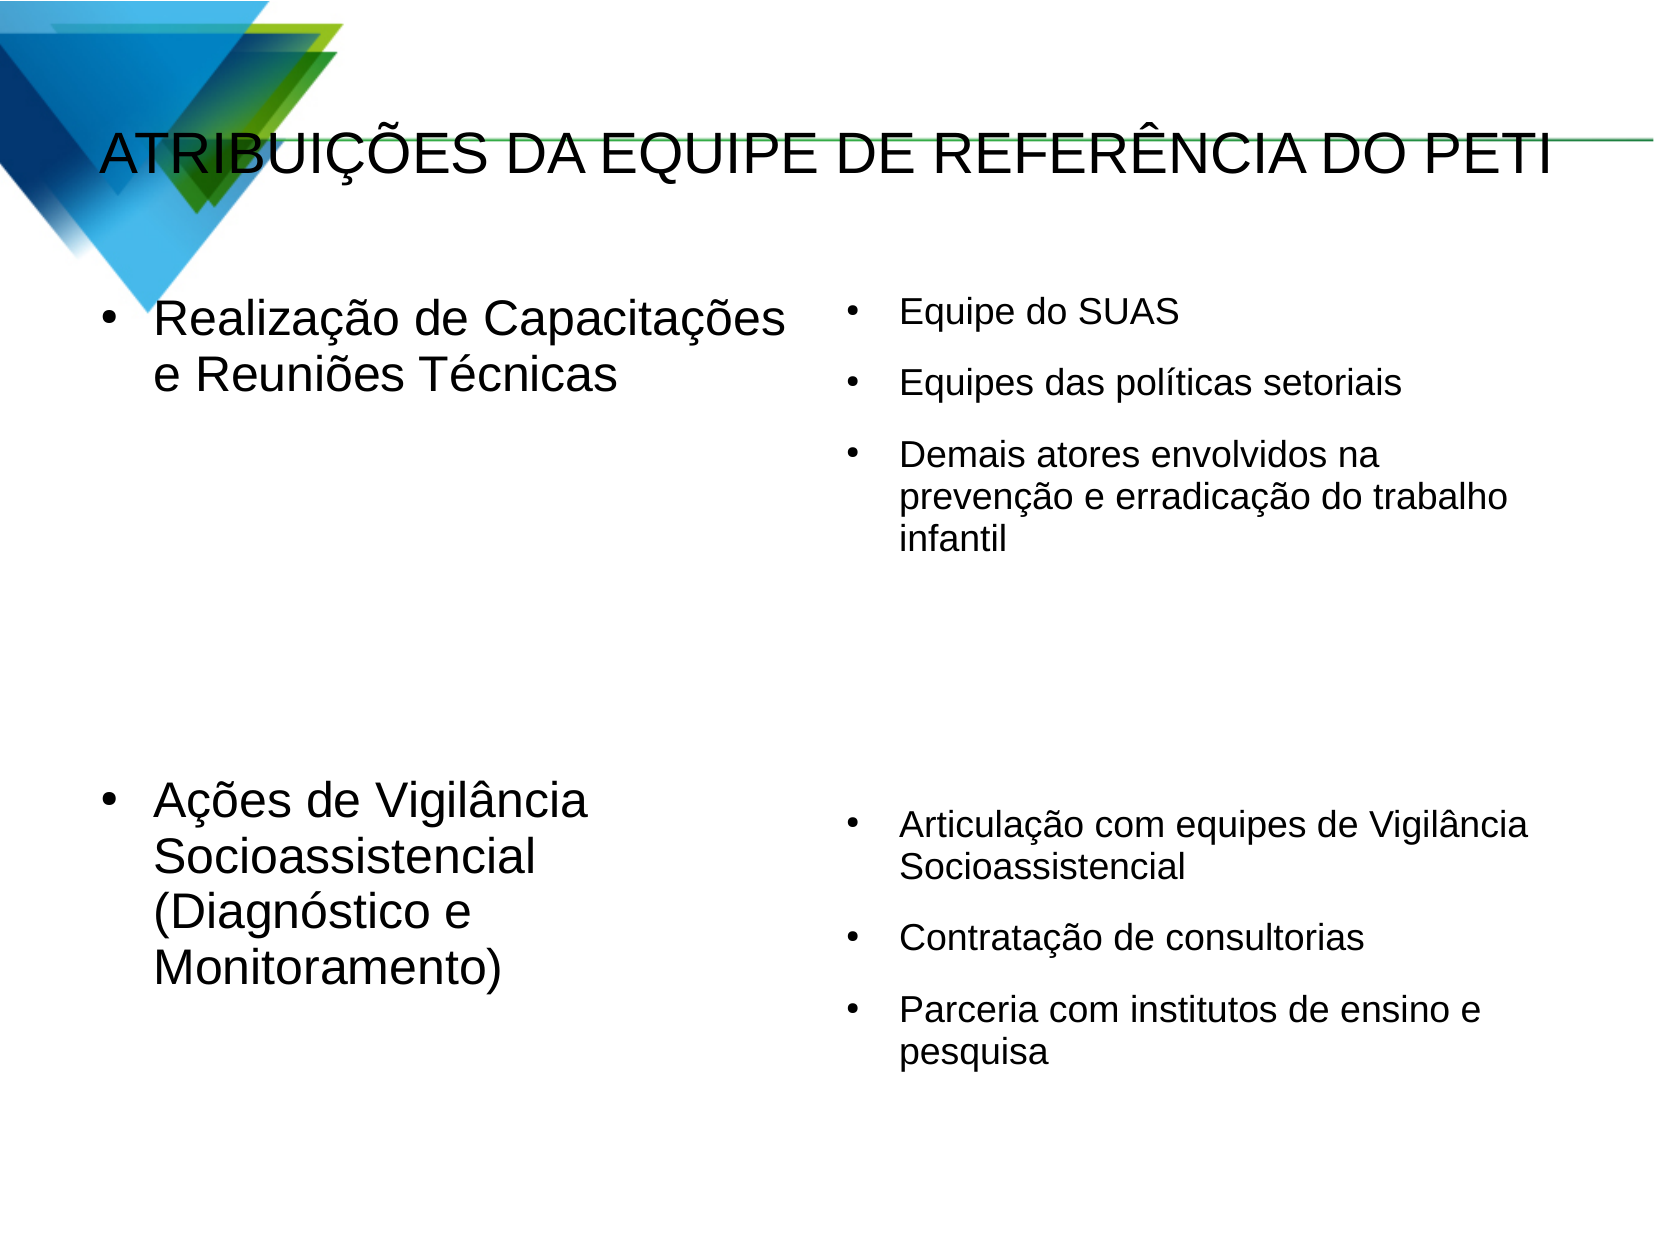

# ATRIBUIÇÕES DA EQUIPE DE REFERÊNCIA DO PETI
Realização de Capacitações e Reuniões Técnicas
Ações de Vigilância Socioassistencial (Diagnóstico e Monitoramento)
Equipe do SUAS
Equipes das políticas setoriais
Demais atores envolvidos na prevenção e erradicação do trabalho infantil
Articulação com equipes de Vigilância Socioassistencial
Contratação de consultorias
Parceria com institutos de ensino e pesquisa